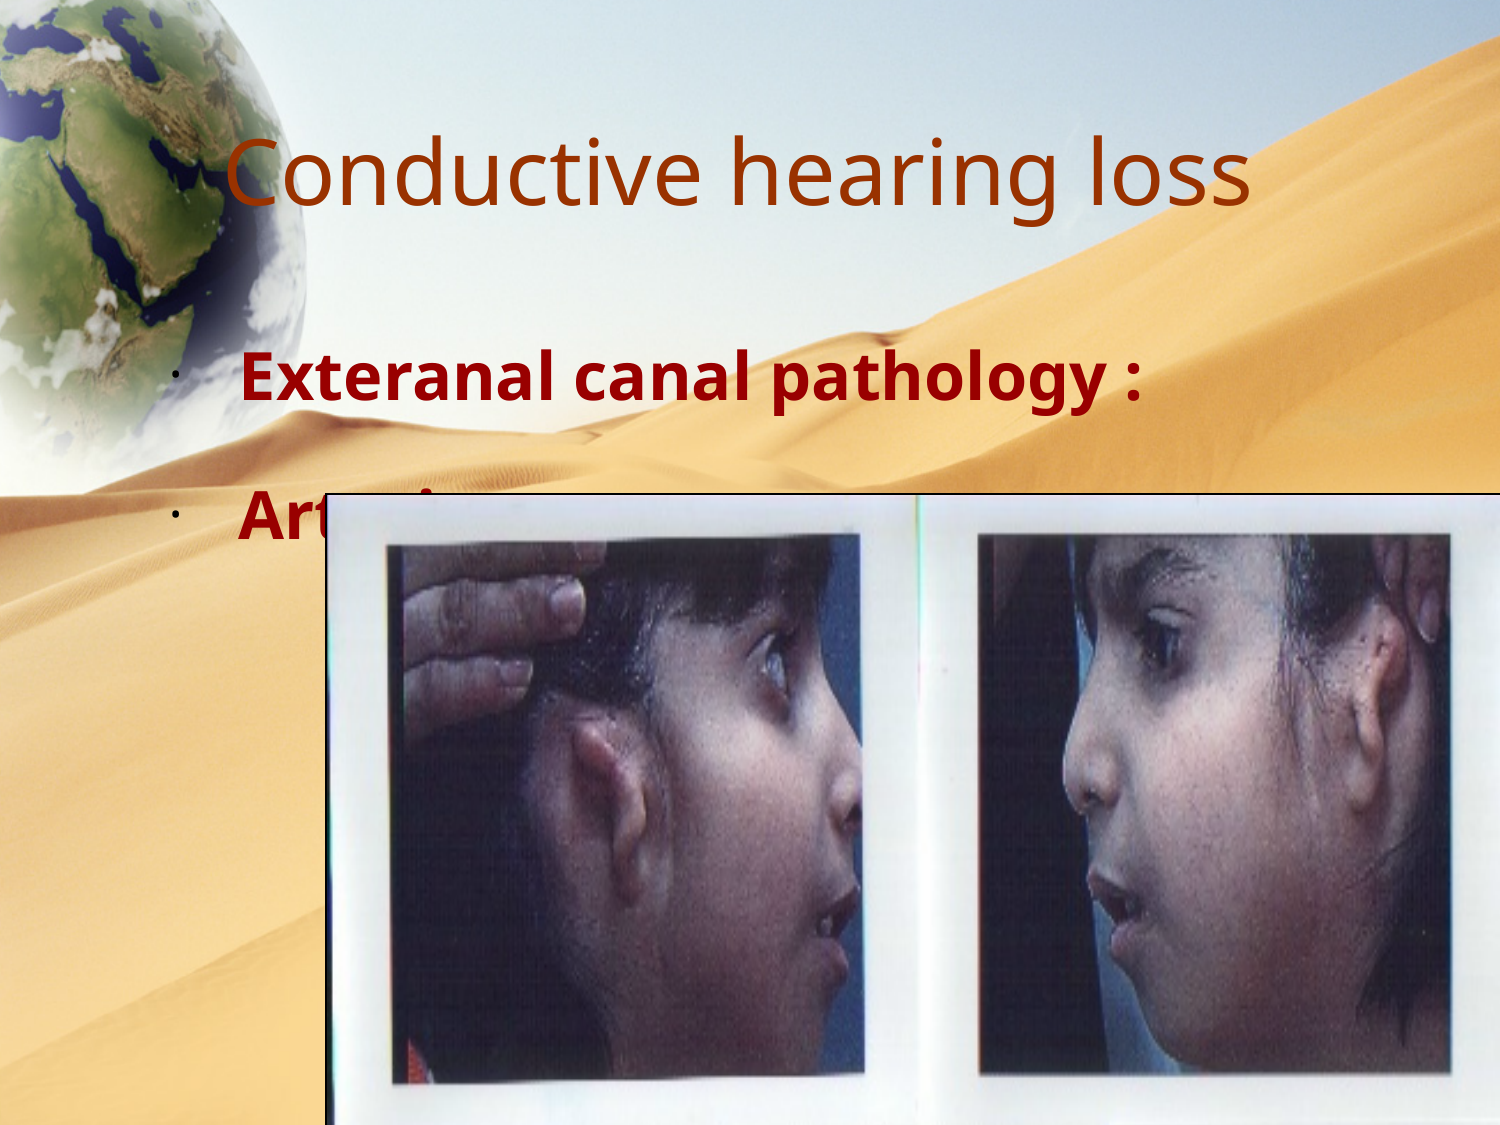

Conductive hearing loss
Exteranal canal pathology :
Artesia